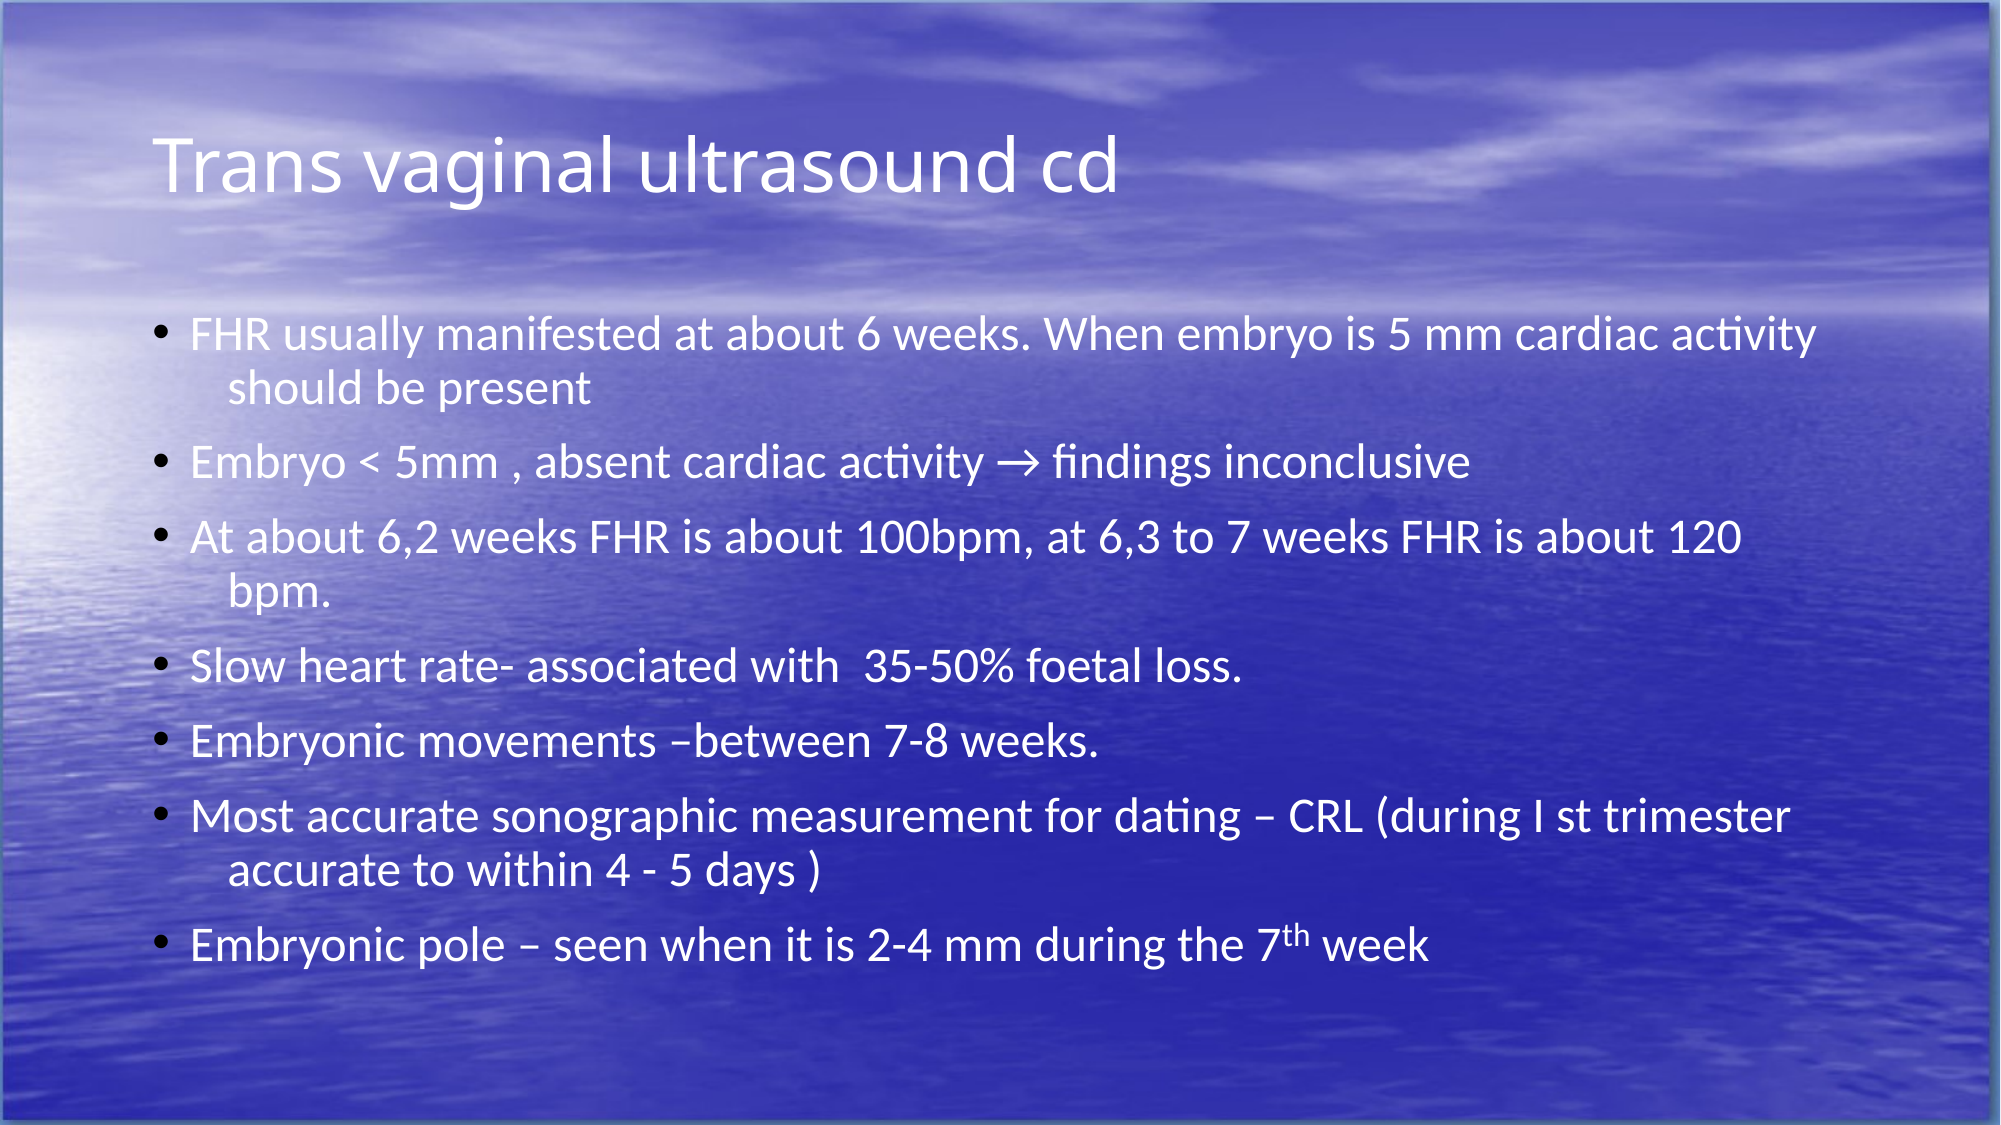

# Trans vaginal ultrasound cd
FHR usually manifested at about 6 weeks. When embryo is 5 mm cardiac activity should be present
Embryo < 5mm , absent cardiac activity → findings inconclusive
At about 6,2 weeks FHR is about 100bpm, at 6,3 to 7 weeks FHR is about 120 bpm.
Slow heart rate- associated with 35-50% foetal loss.
Embryonic movements –between 7-8 weeks.
Most accurate sonographic measurement for dating – CRL (during I st trimester accurate to within 4 - 5 days )
Embryonic pole – seen when it is 2-4 mm during the 7th week